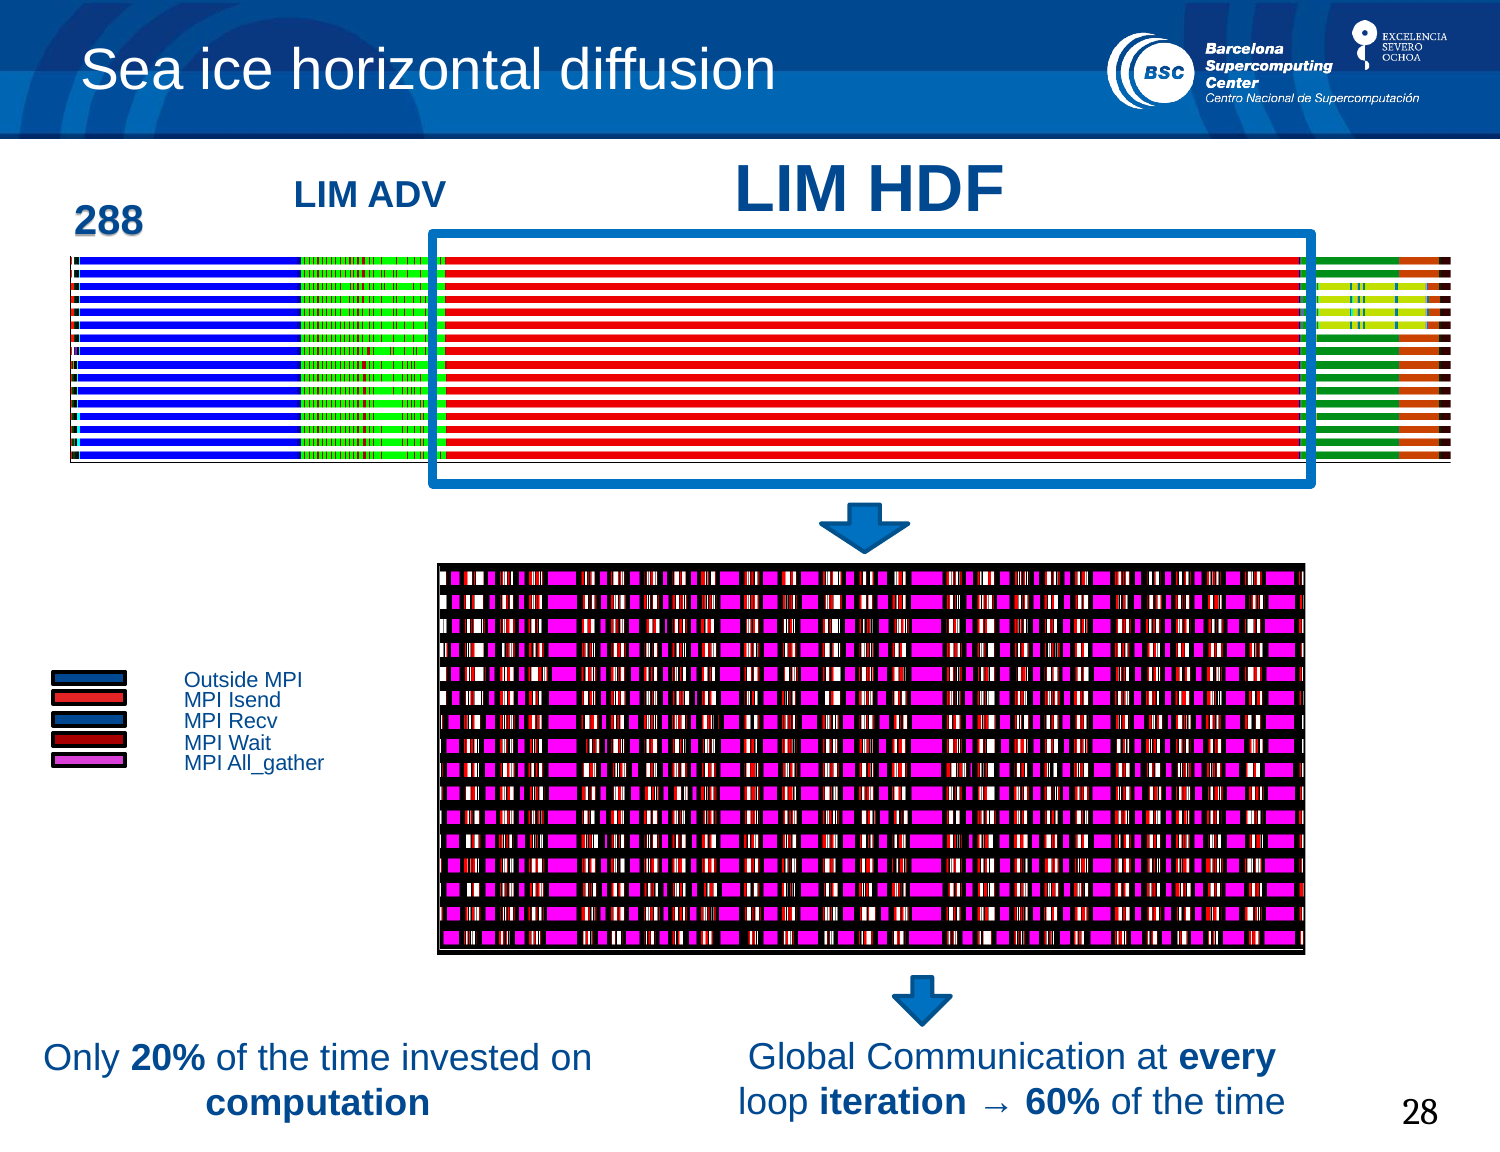

# Sea ice horizontal diffusion
LIM HDF
LIM ADV
288
Outside MPI
MPI Isend
MPI Recv
MPI Wait
MPI All_gather
Global Communication at every loop iteration → 60% of the time
Only 20% of the time invested on computation